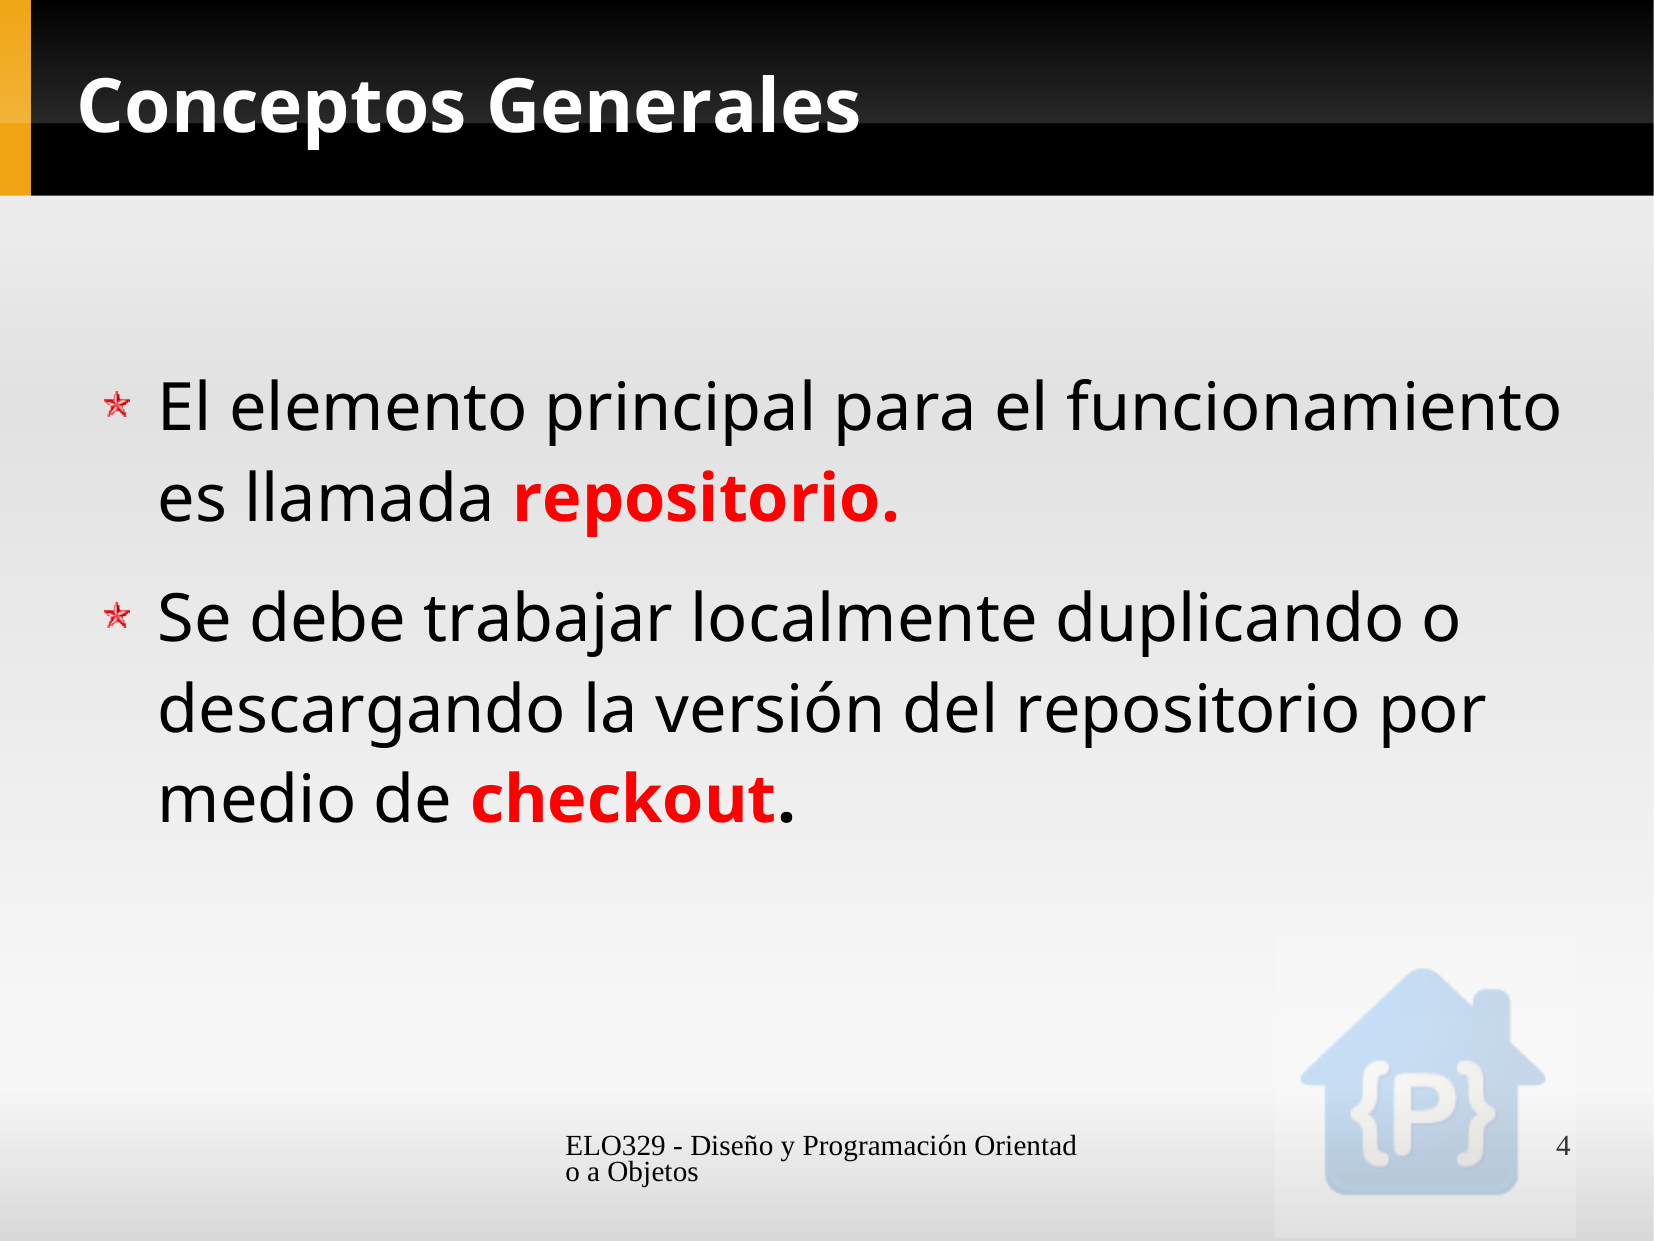

# Conceptos Generales
El elemento principal para el funcionamiento es llamada repositorio.
Se debe trabajar localmente duplicando o descargando la versión del repositorio por medio de checkout.
ELO329 - Diseño y Programación Orientado a Objetos
4